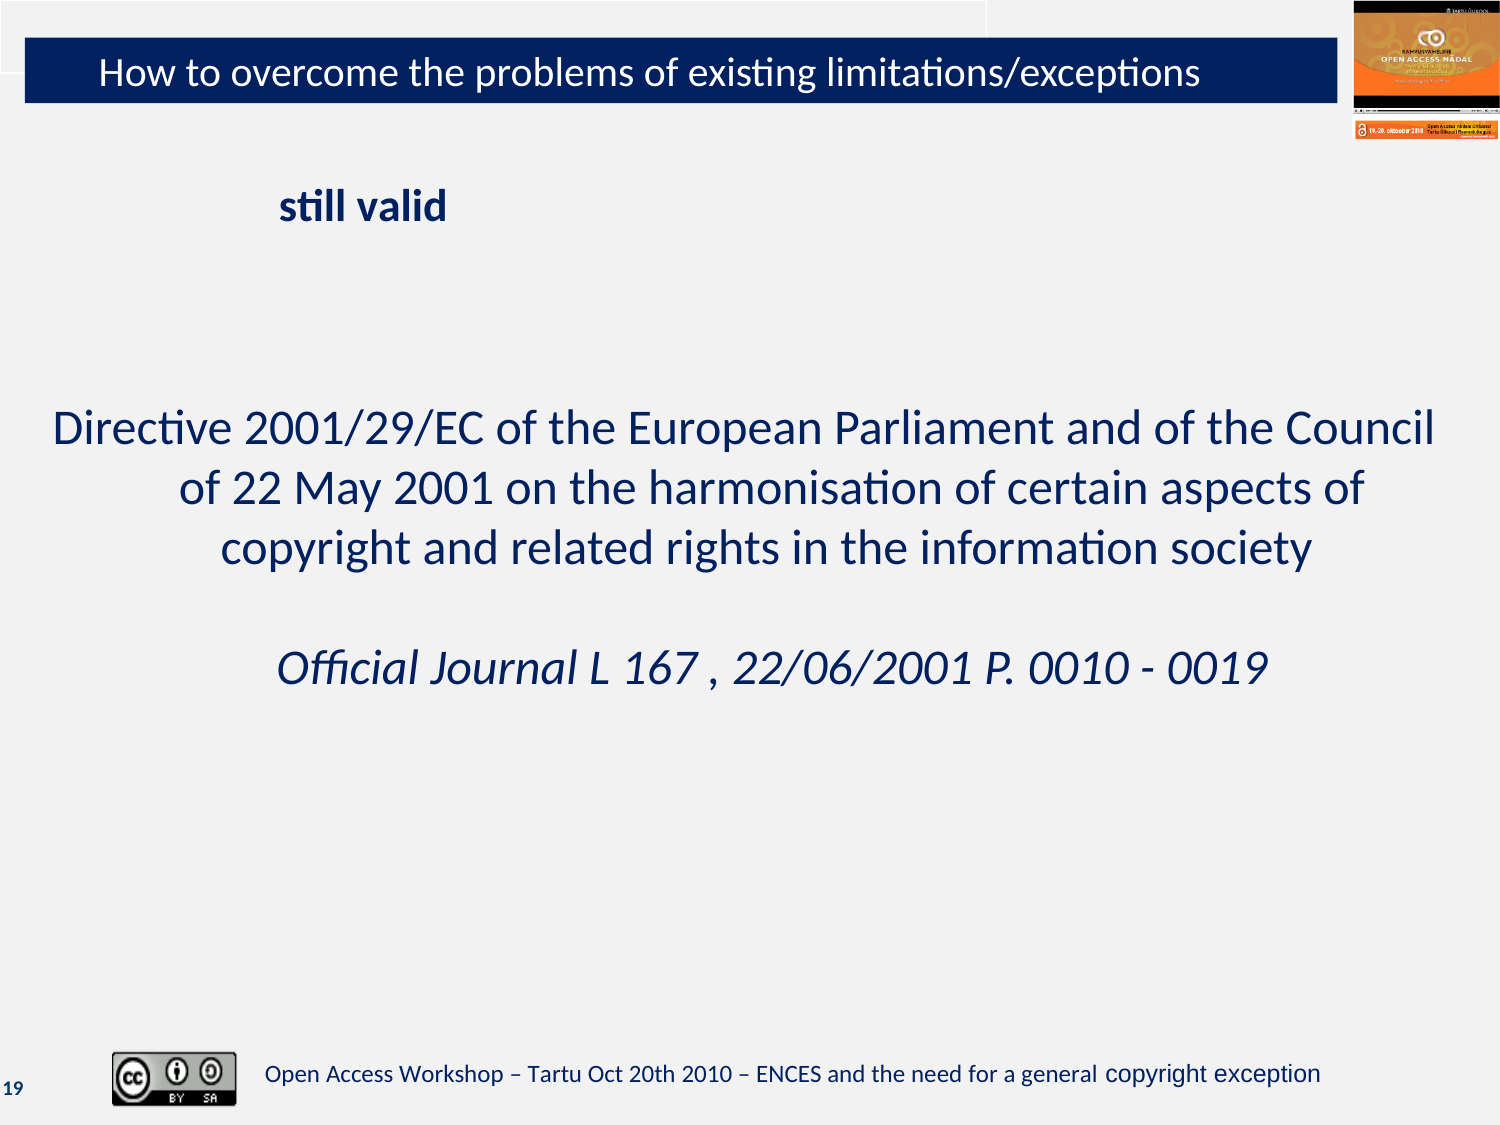

How to overcome the problems of existing limitations/exceptions
# still valid
Directive 2001/29/EC of the European Parliament and of the Council of 22 May 2001 on the harmonisation of certain aspects of copyright and related rights in the information society
Official Journal L 167 , 22/06/2001 P. 0010 - 0019